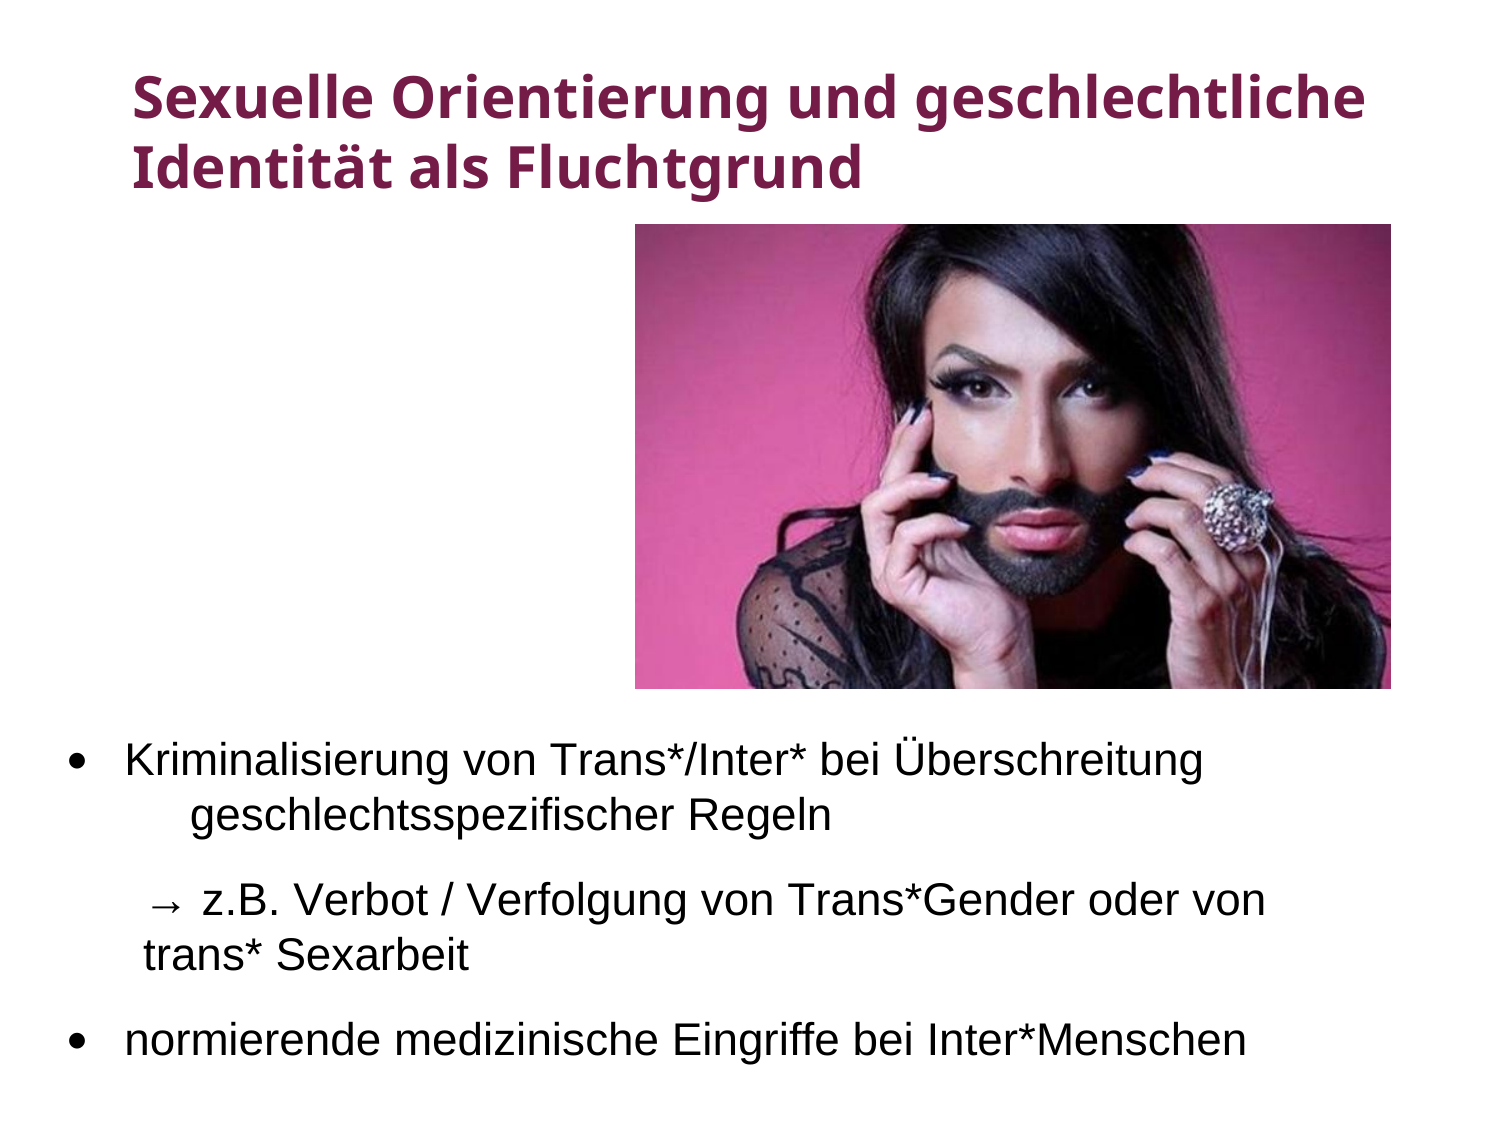

Sexuelle Orientierung und geschlechtliche Identität als Fluchtgrund
Kriminalisierung von Trans*/Inter* bei Überschreitung geschlechtsspezifischer Regeln
→ z.B. Verbot / Verfolgung von Trans*Gender oder von
trans* Sexarbeit
normierende medizinische Eingriffe bei Inter*Menschen